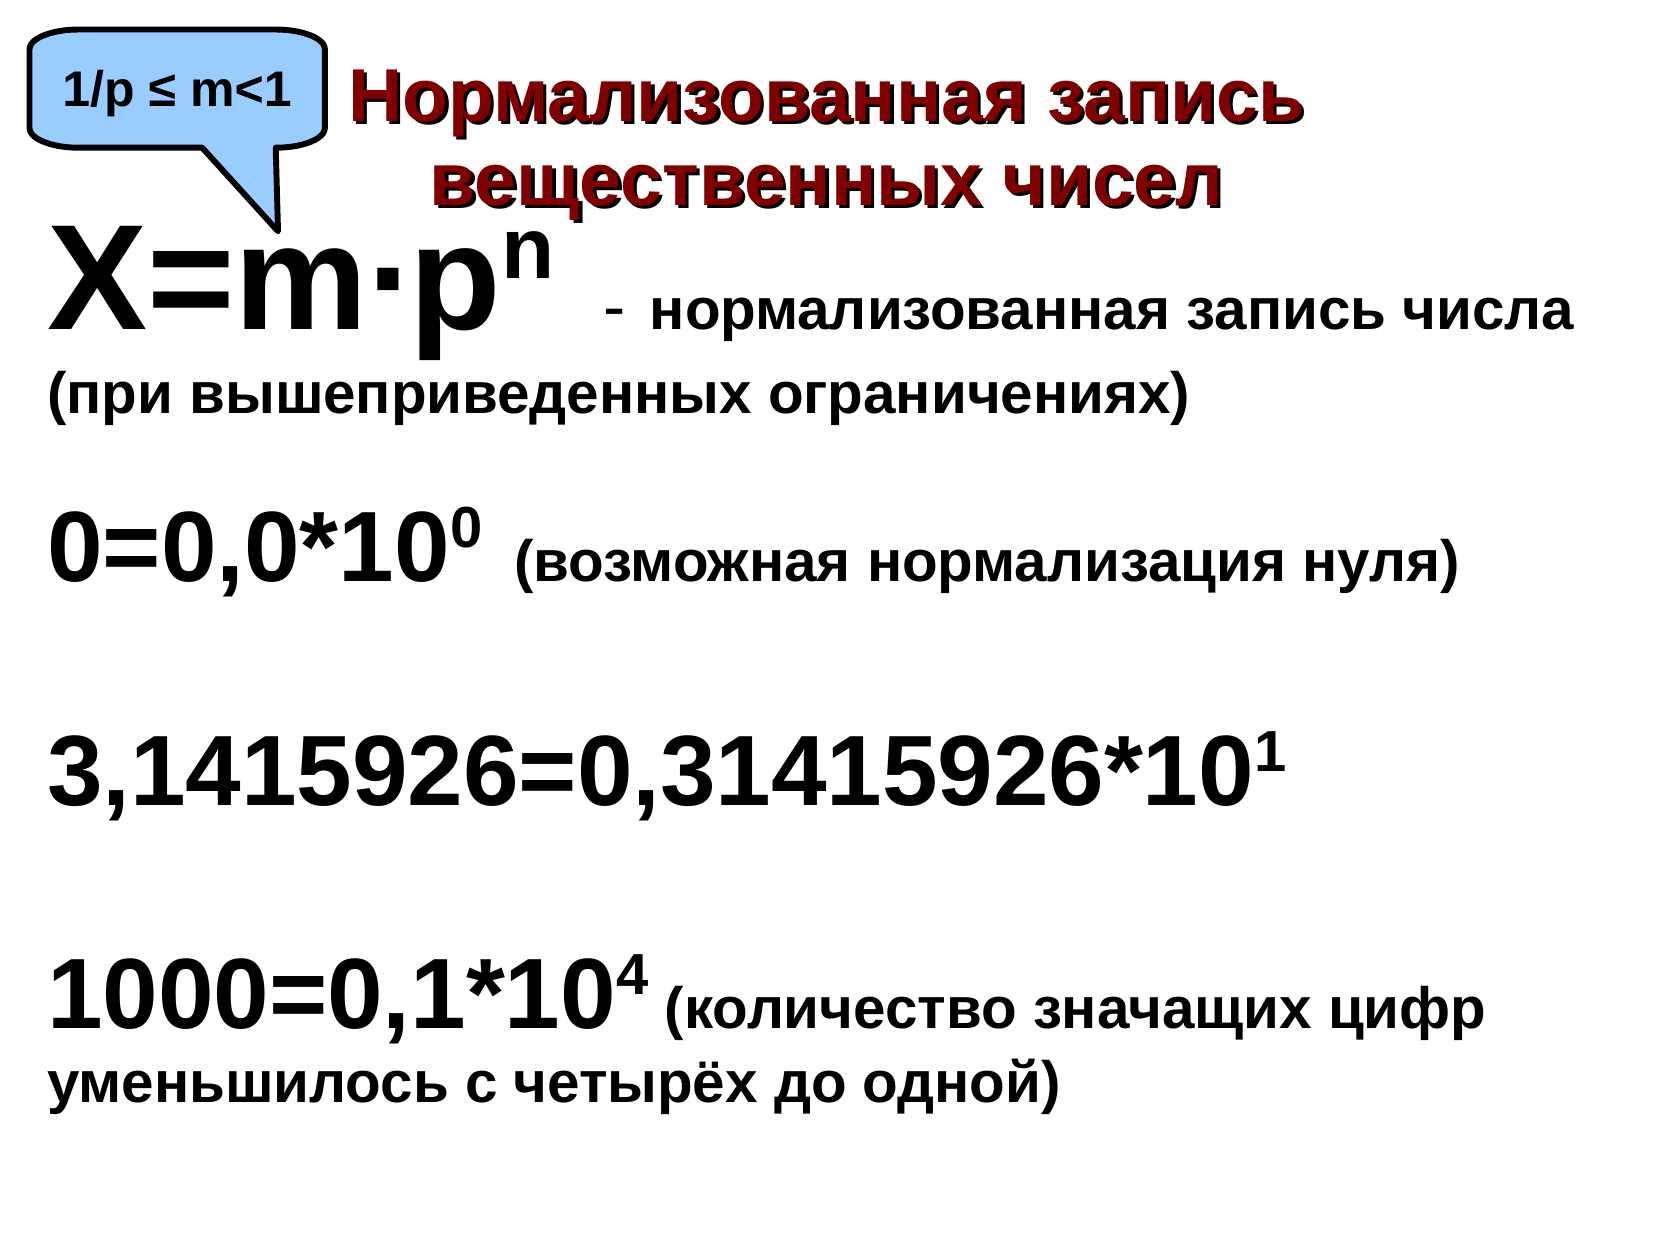

1/p ≤ m<1
Нормализованная запись вещественных чисел
X=m∙pn - нормализованная запись числа
(при вышеприведенных ограничениях)
0=0,0*100 (возможная нормализация нуля)
3,1415926=0,31415926*101
1000=0,1*104 (количество значащих цифр
уменьшилось с четырёх до одной)